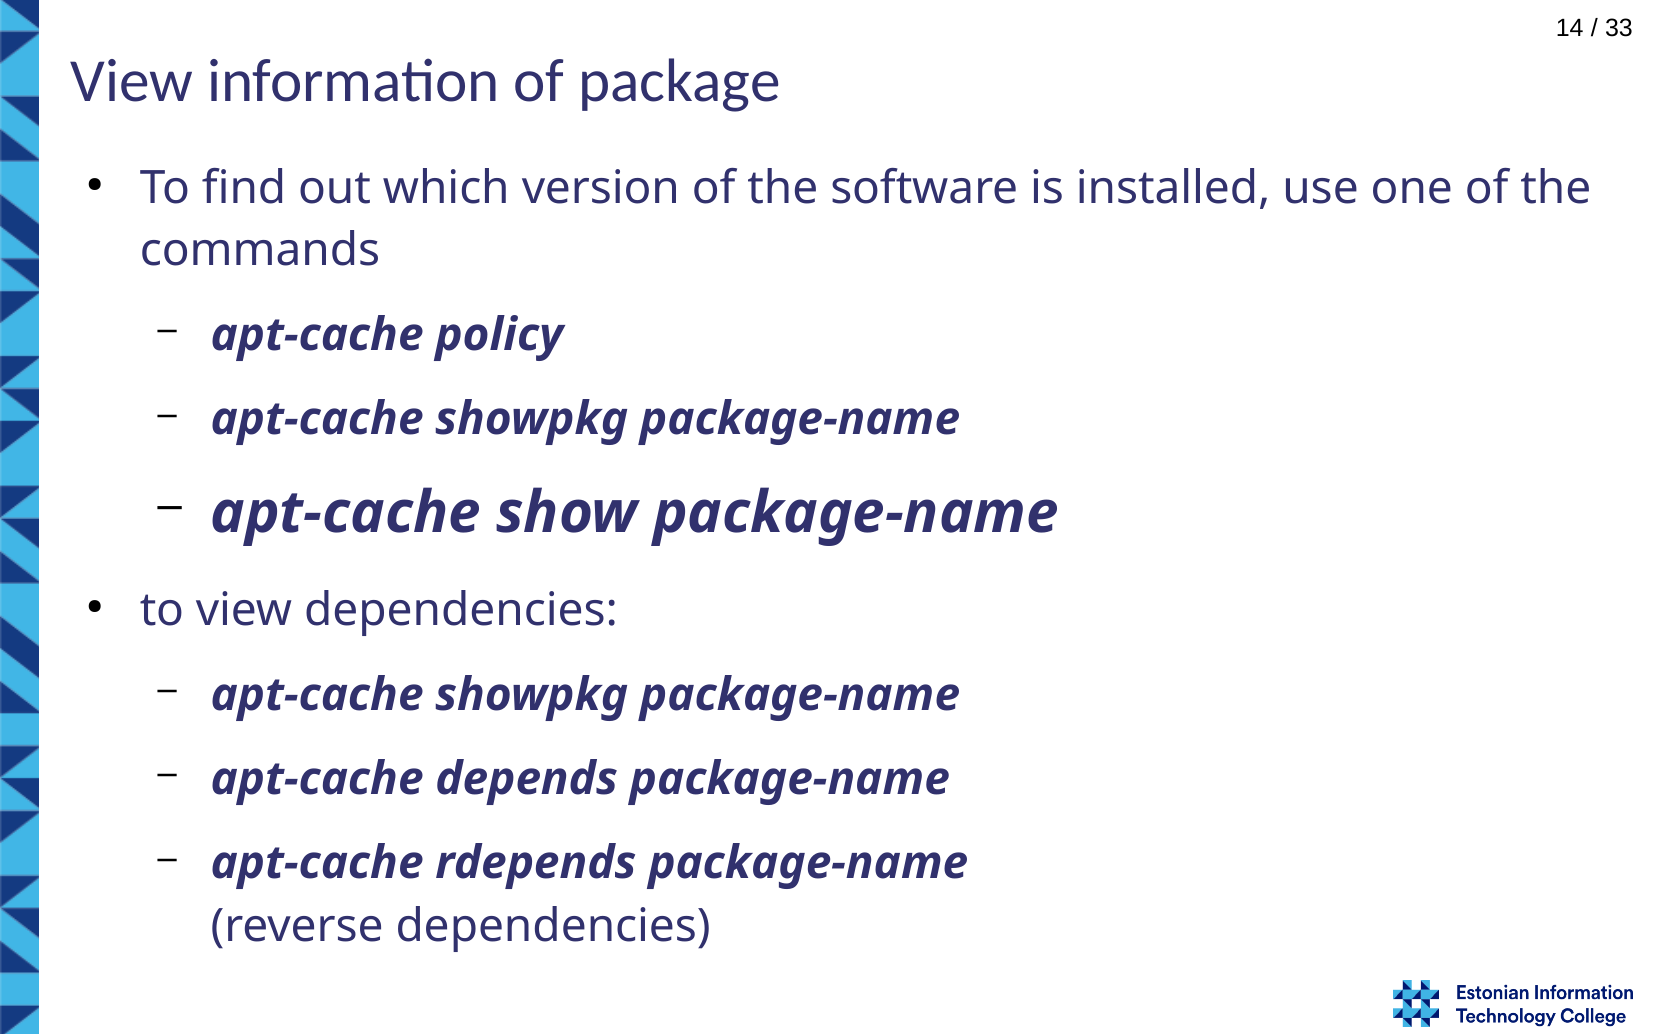

# View information of package
To find out which version of the software is installed, use one of the commands
apt-cache policy
apt-cache showpkg package-name
apt-cache show package-name
to view dependencies:
apt-cache showpkg package-name
apt-cache depends package-name
apt-cache rdepends package-name
(reverse dependencies)